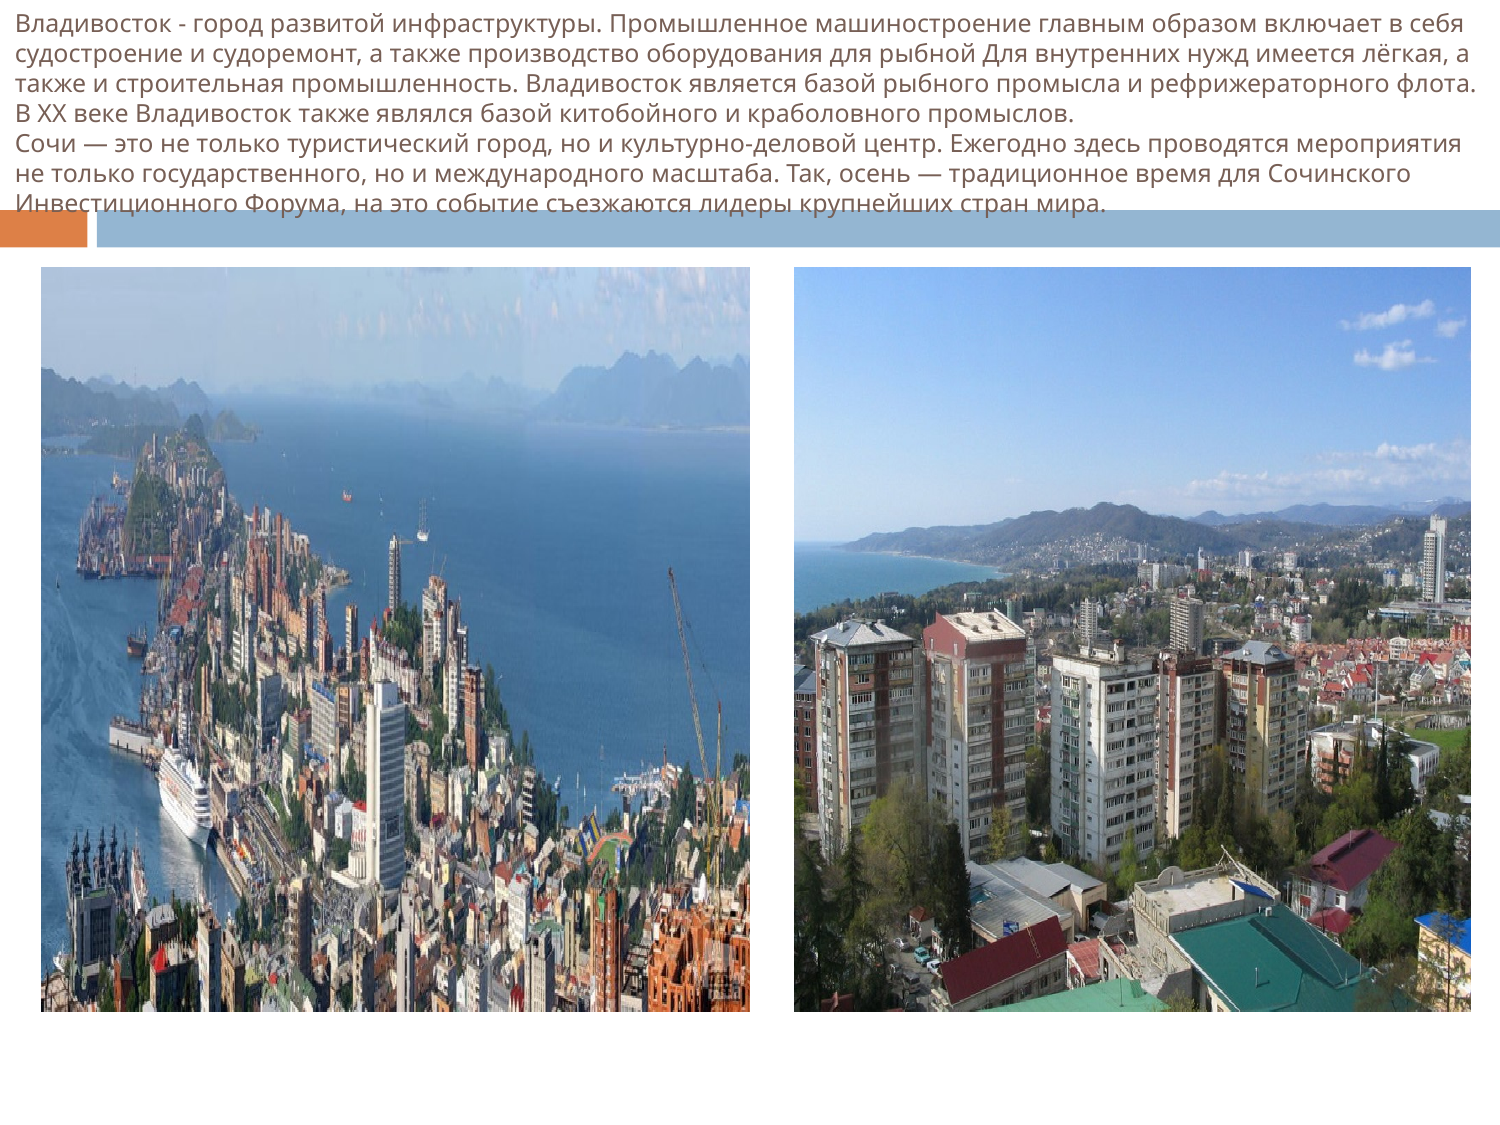

# Владивосток - город развитой инфраструктуры. Промышленное машиностроение главным образом включает в себя судостроение и судоремонт, а также производство оборудования для рыбной Для внутренних нужд имеется лёгкая, а также и строительная промышленность. Владивосток является базой рыбного промысла и рефрижераторного флота. В XX веке Владивосток также являлся базой китобойного и краболовного промыслов. Сочи — это не только туристический город, но и культурно-деловой центр. Ежегодно здесь проводятся мероприятия не только государственного, но и международного масштаба. Так, осень — традиционное время для Сочинского Инвестиционного Форума, на это событие съезжаются лидеры крупнейших стран мира.